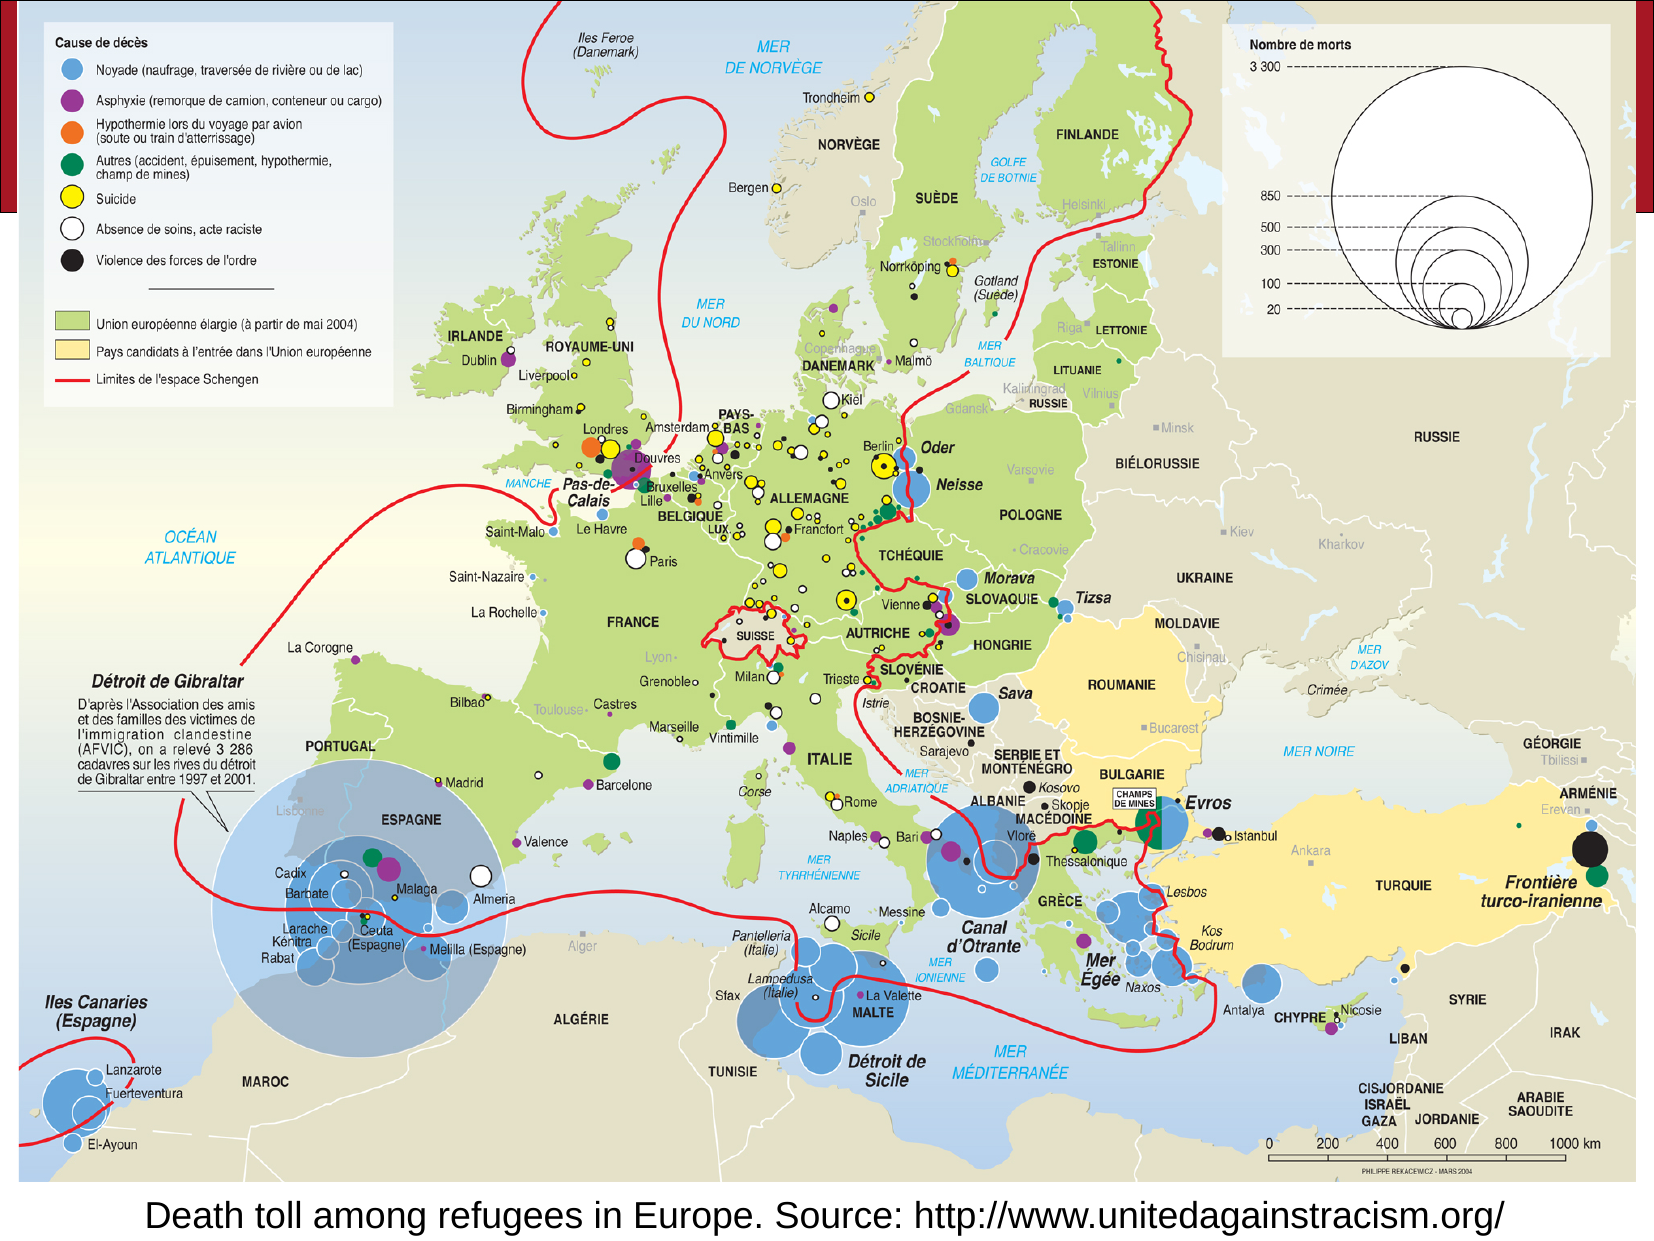

#
Death toll among refugees in Europe. Source: http://www.unitedagainstracism.org/